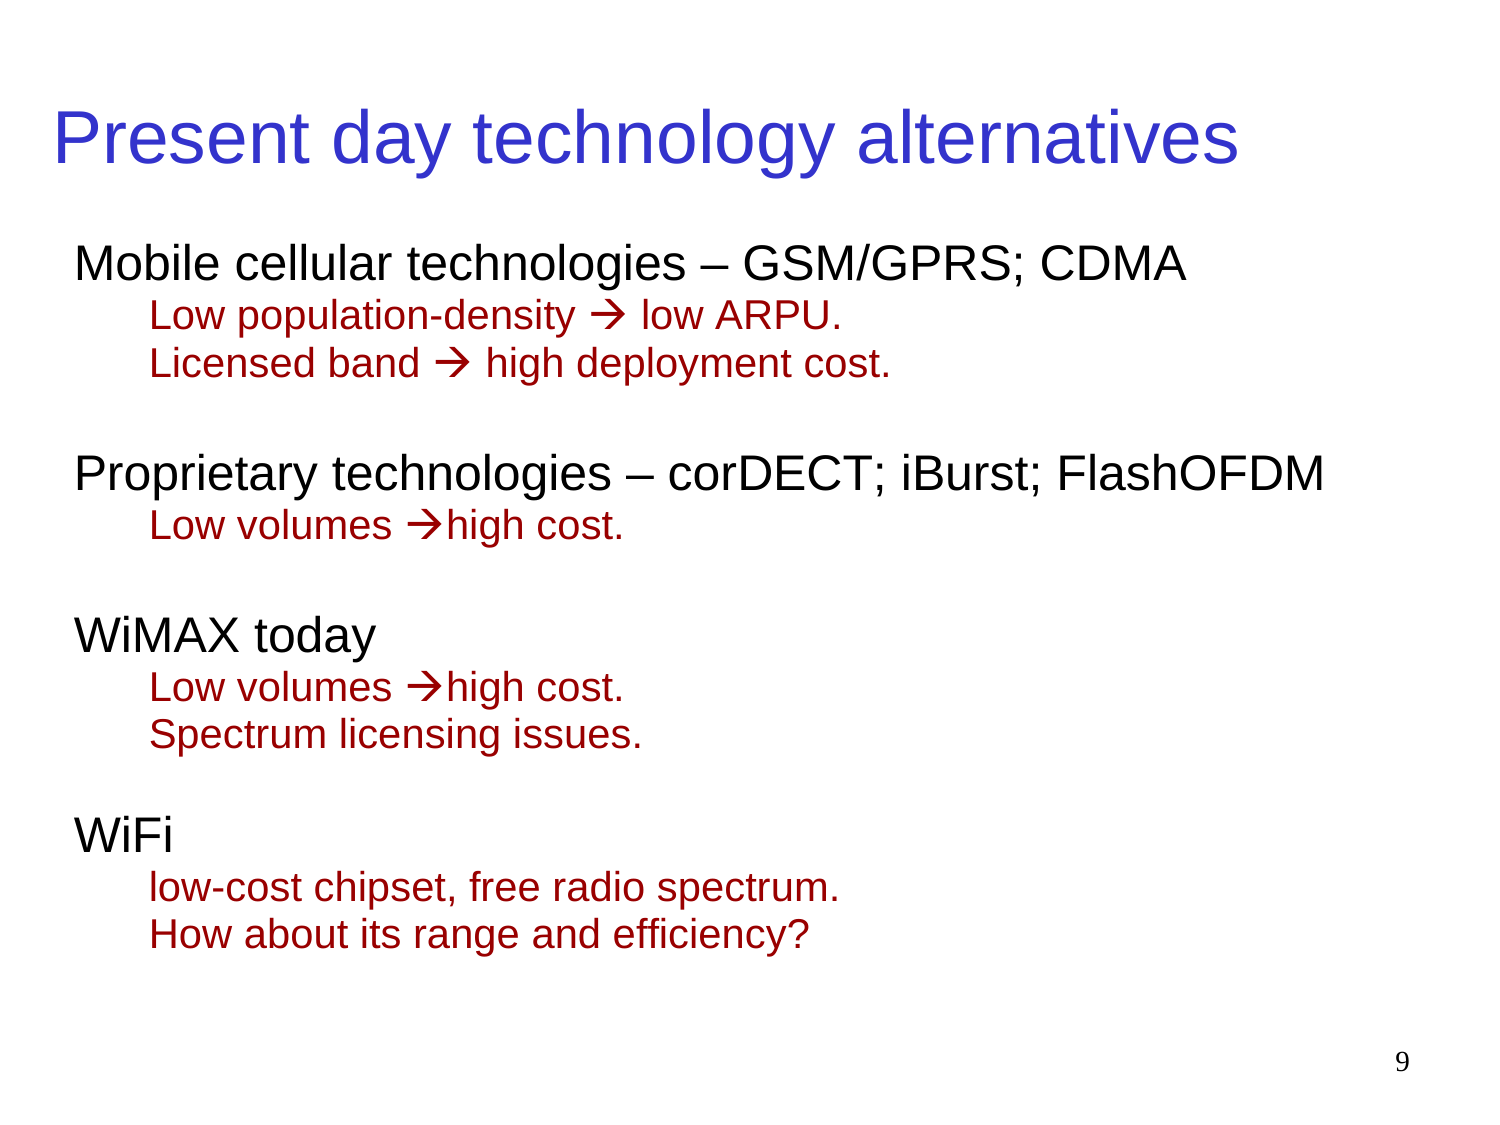

# Present day technology alternatives
Mobile cellular technologies – GSM/GPRS; CDMA
Low population-density  low ARPU.
Licensed band  high deployment cost.
Proprietary technologies – corDECT; iBurst; FlashOFDM
Low volumes high cost.
WiMAX today
Low volumes high cost.
Spectrum licensing issues.
WiFi
low-cost chipset, free radio spectrum.
How about its range and efficiency?
9